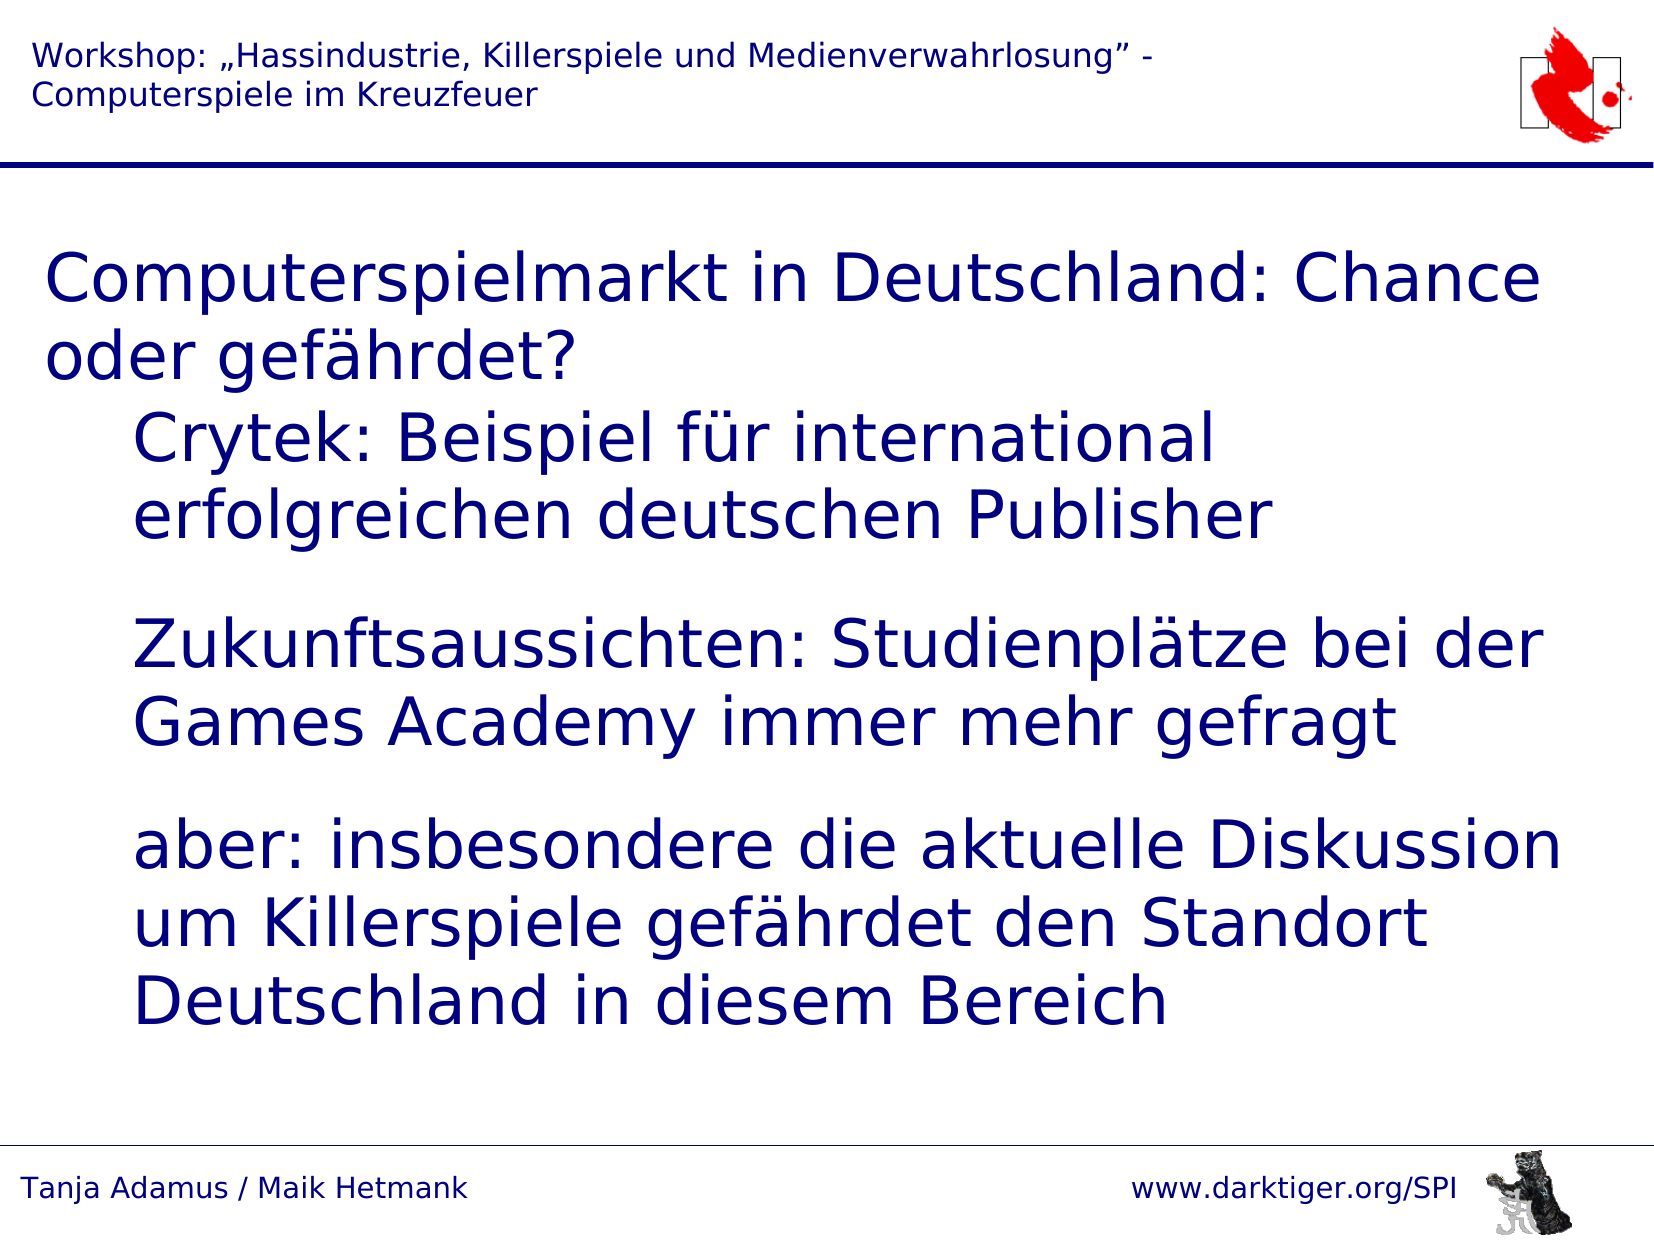

Workshop: „Hassindustrie, Killerspiele und Medienverwahrlosung” - Computerspiele im Kreuzfeuer
Computerspielmarkt in Deutschland: Chance oder gefährdet?
Crytek: Beispiel für international erfolgreichen deutschen Publisher
Zukunftsaussichten: Studienplätze bei der Games Academy immer mehr gefragt
aber: insbesondere die aktuelle Diskussion um Killerspiele gefährdet den Standort Deutschland in diesem Bereich